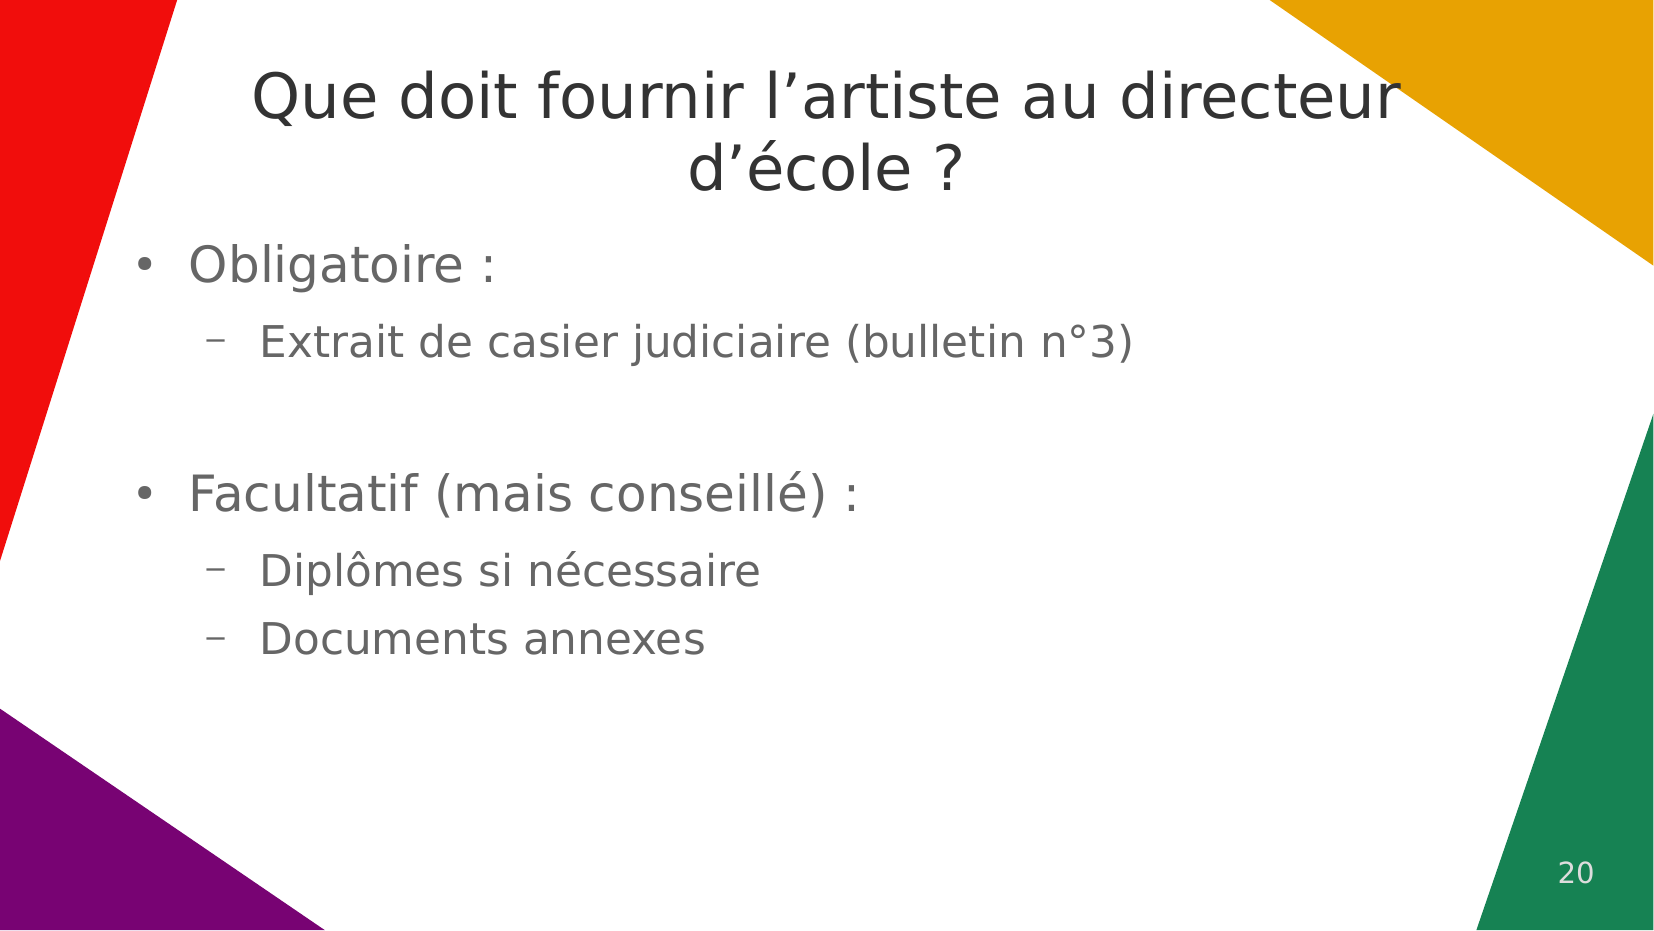

# Que doit fournir l’artiste au directeur d’école ?
Obligatoire :
Extrait de casier judiciaire (bulletin n°3)
Facultatif (mais conseillé) :
Diplômes si nécessaire
Documents annexes
20